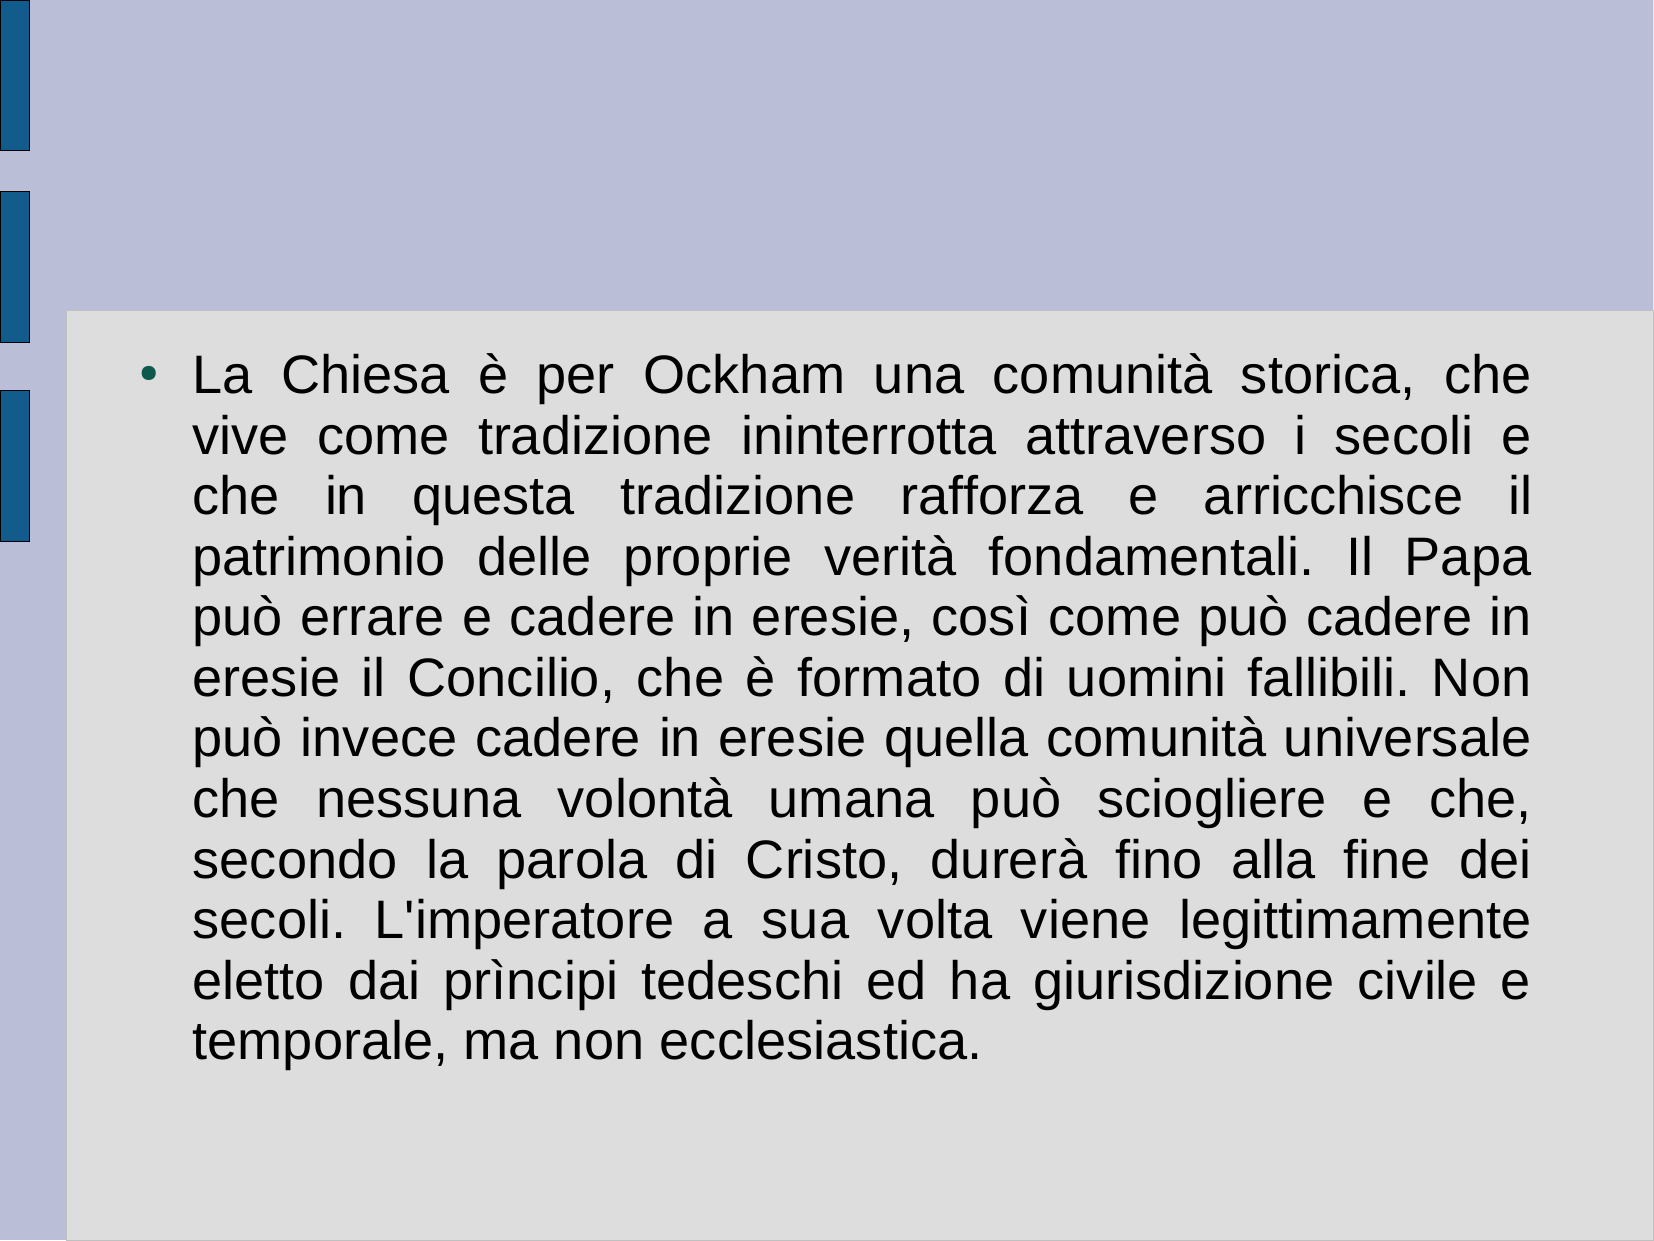

#
La Chiesa è per Ockham una comunità storica, che vive come tradizione ininterrotta attraverso i secoli e che in questa tradizione rafforza e arricchisce il patrimonio delle proprie verità fondamentali. Il Papa può errare e cadere in eresie, così come può cadere in eresie il Concilio, che è formato di uomini fallibili. Non può invece cadere in eresie quella comunità universale che nessuna volontà umana può sciogliere e che, secondo la parola di Cristo, durerà fino alla fine dei secoli. L'imperatore a sua volta viene legittimamente eletto dai prìncipi tedeschi ed ha giurisdizione civile e temporale, ma non ecclesiastica.